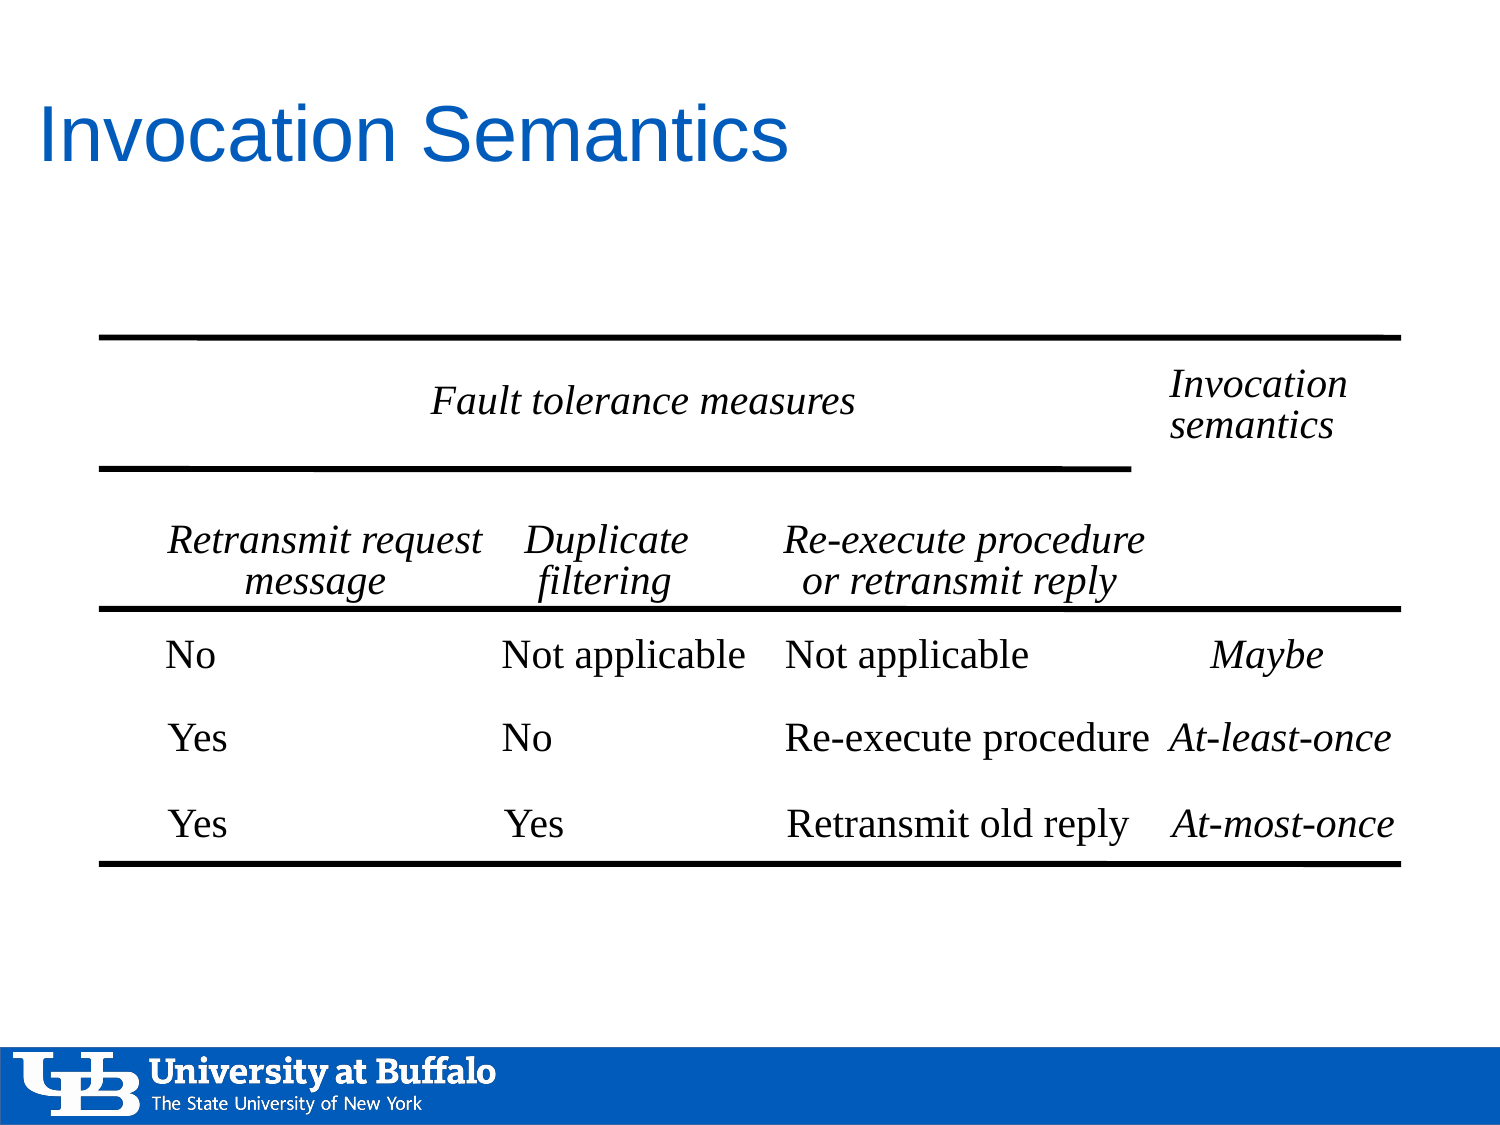

# Invocation Semantics
Invocation
Fault tolerance measures
semantics
Retransmit request
Duplicate
Re-execute procedure
message
filtering
or retransmit reply
No
Not applicable
Not applicable
Maybe
Yes
No
Re-execute procedure
At-least-once
Yes
Yes
Retransmit old reply
At-most-once